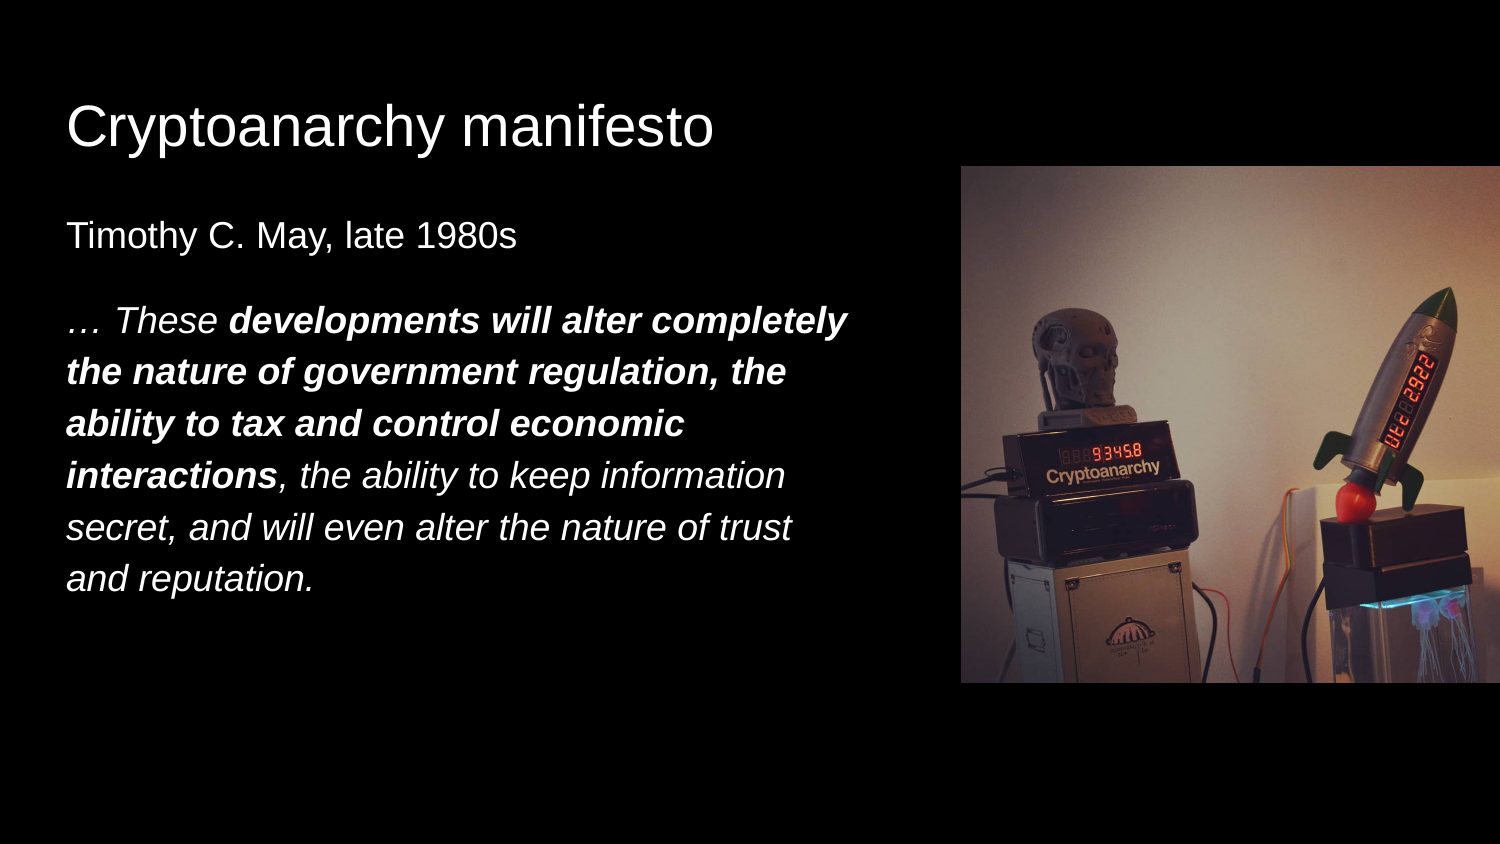

# Cryptoanarchy manifesto
Timothy C. May, late 1980s
… These developments will alter completely the nature of government regulation, the ability to tax and control economic interactions, the ability to keep information secret, and will even alter the nature of trust and reputation.